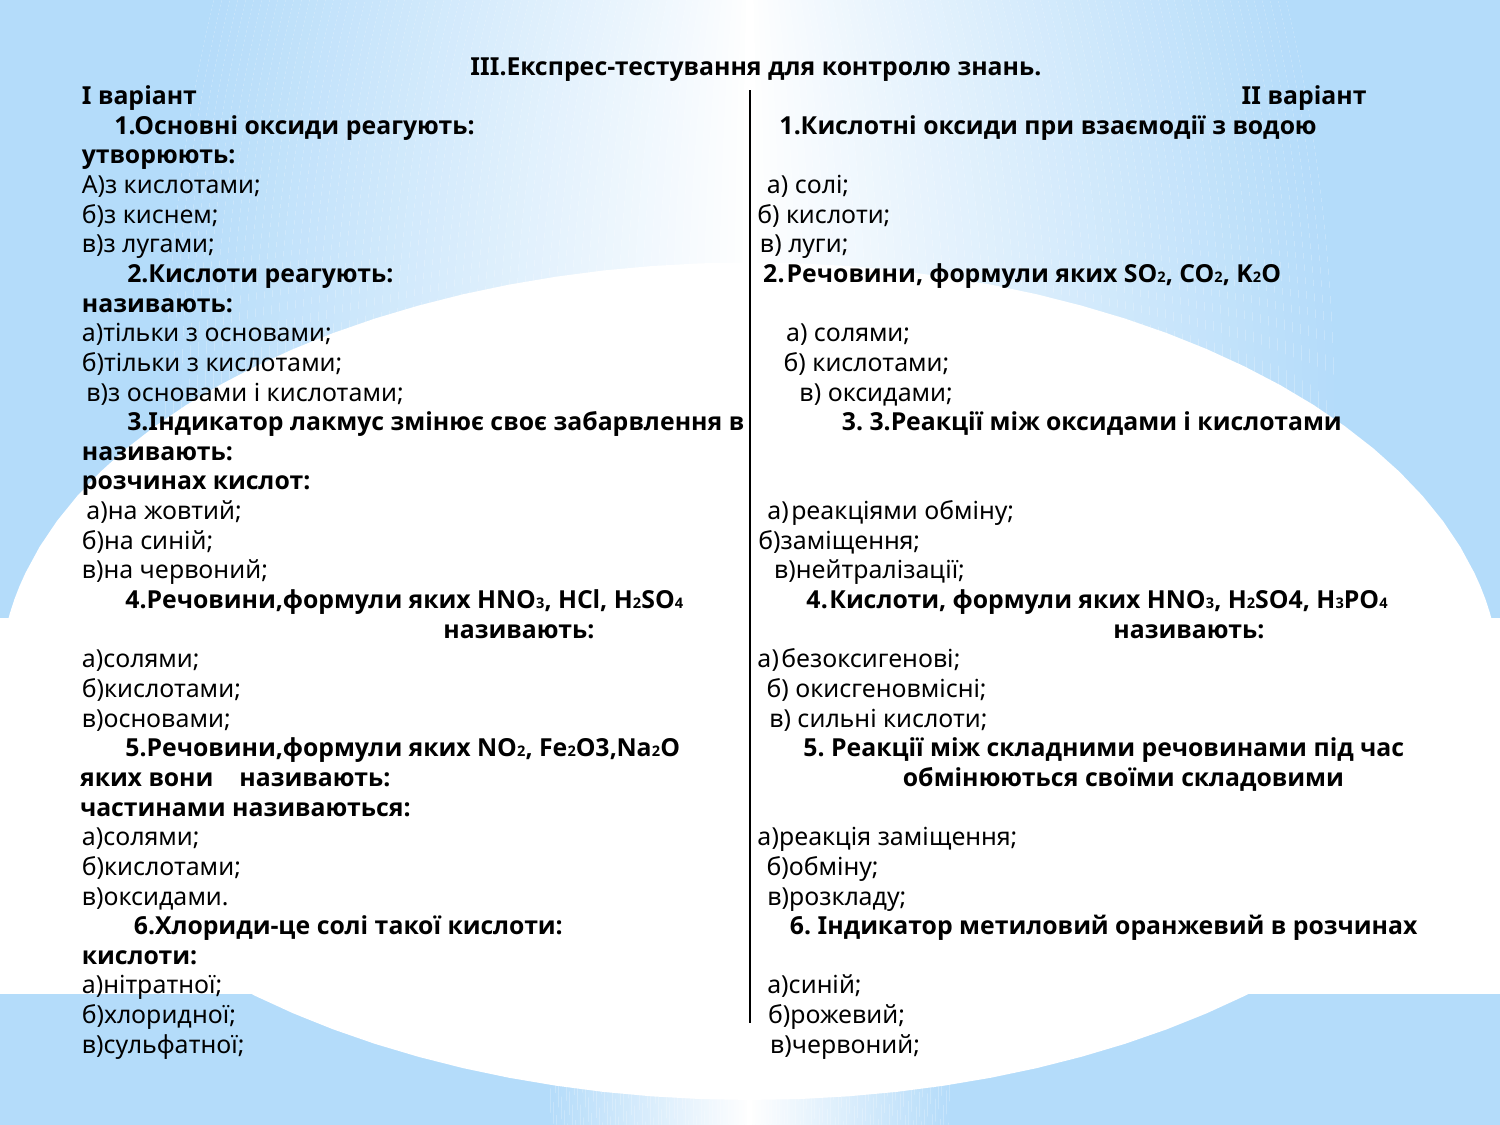

# III.Експрес-тестування для контролю знань.
I варіант II варіант
 1.Основні оксиди реагують: 1.Кислотні оксиди при взаємодії з водою утворюють:
А)з кислотами; а) солі;
б)з киснем; б) кислоти;
в)з лугами; в) луги;
 2.Кислоти реагують: 2. Речовини, формули яких SO2, CO2, K2O називають:
а)тільки з основами; а) солями;
б)тільки з кислотами; б) кислотами;
 в)з основами і кислотами; в) оксидами;
 3.Індикатор лакмус змінює своє забарвлення в 3. 3.Реакції між оксидами і кислотами називають:
розчинах кислот:
 а)на жовтий; а) реакціями обміну;
б)на синій; б)заміщення;
в)на червоний; в)нейтралізації;
 4.Речовини,формули яких HNO3, HCl, H2SO4 4. Кислоти, формули яких HNO3, H2SO4, H3PO4 називають: називають:
а)солями; а) безоксигенові;
б)кислотами; б) окисгеновмісні;
в)основами; в) сильні кислоти;
 5.Речовини,формули яких NO2, Fe2O3,Na2O 5. Реакції між складними речовинами під час яких вони називають: обмінюються своїми складовими частинами називаються:
а)солями; а)реакція заміщення;
б)кислотами; б)обміну;
в)оксидами. в)розкладу;
 6.Хлориди-це солі такої кислоти: 6. Індикатор метиловий оранжевий в розчинах кислоти:
а)нітратної; а)синій;
б)хлоридної; б)рожевий;
в)сульфатної; в)червоний;